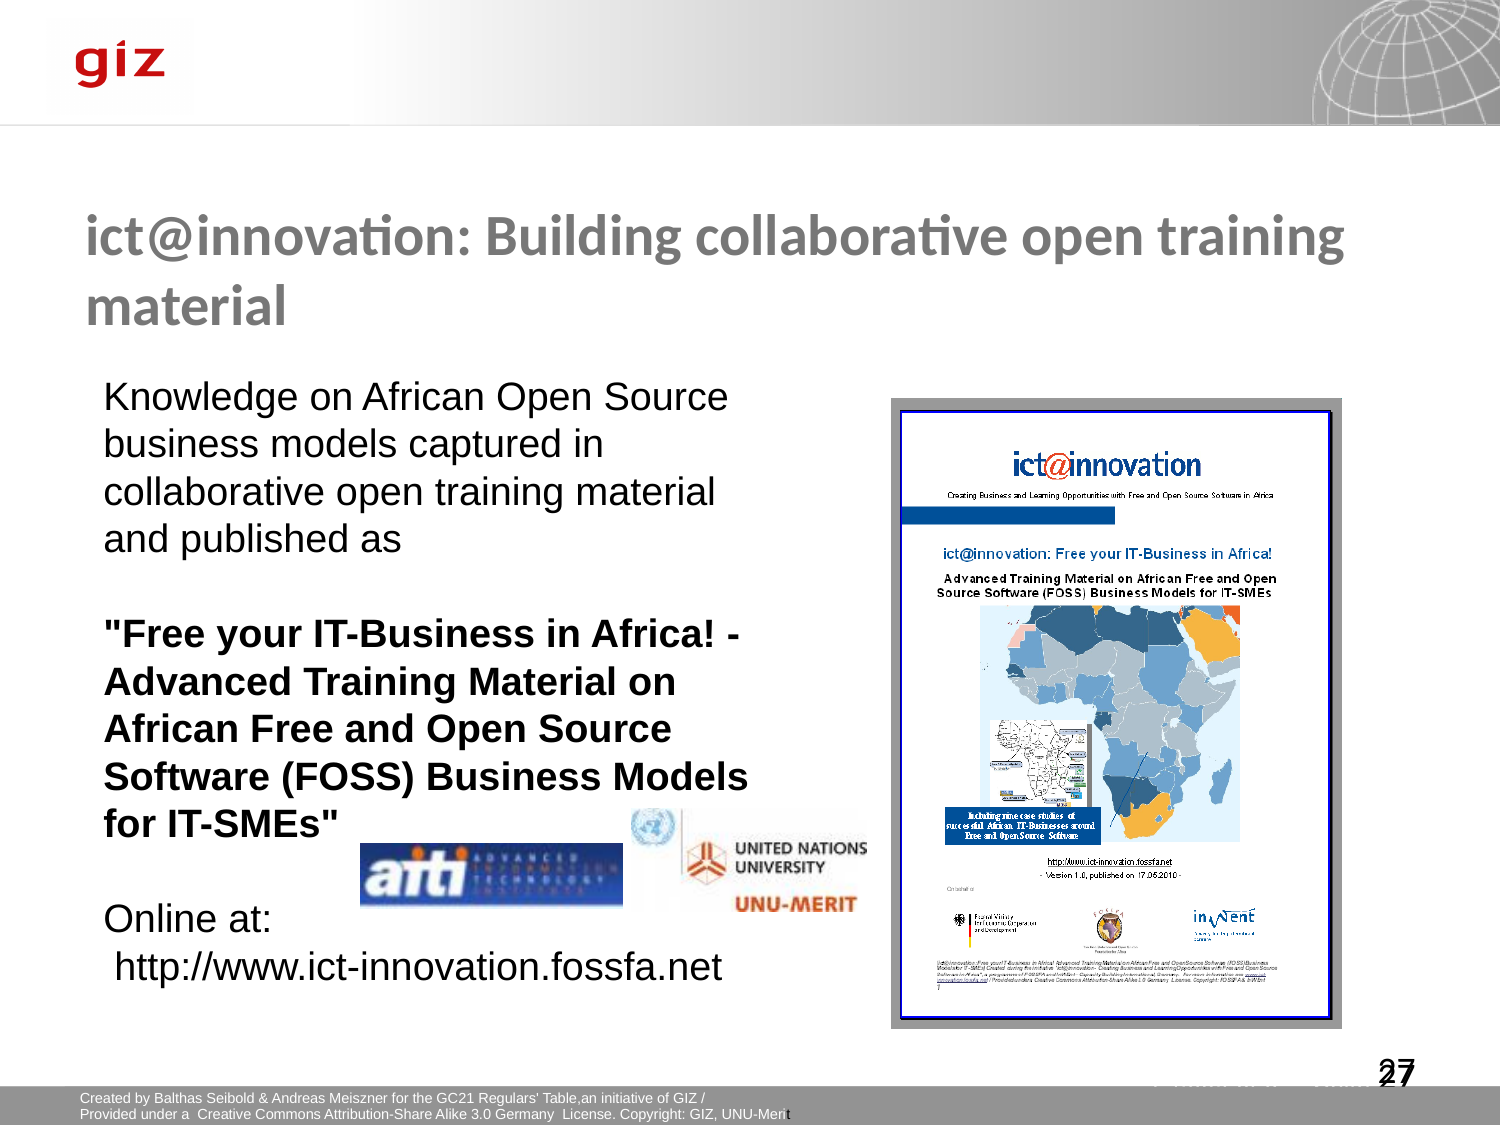

# ict@innovation: Building collaborative open training material
Knowledge on African Open Source business models captured in collaborative open training material and published as
"Free your IT-Business in Africa! - Advanced Training Material on African Free and Open Source Software (FOSS) Business Models for IT-SMEs"
Online at:
 http://www.ict-innovation.fossfa.net